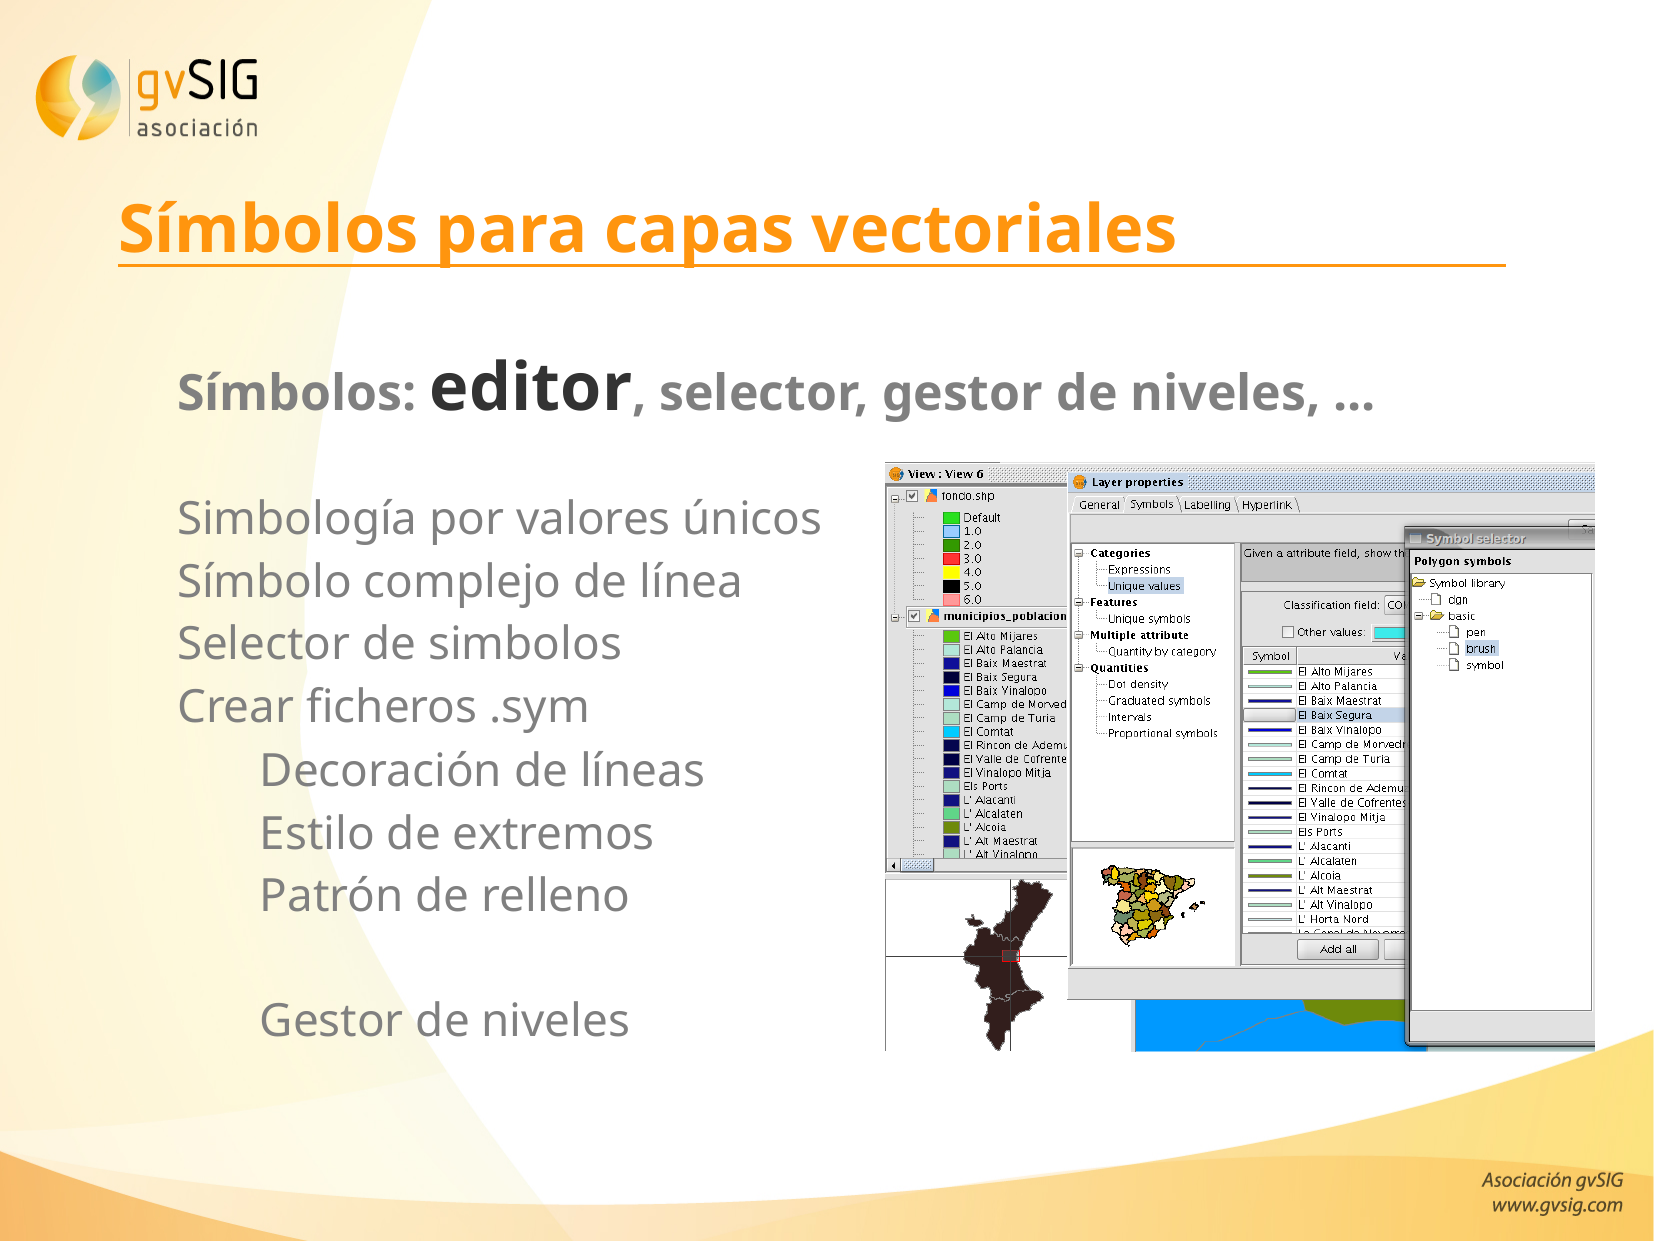

# Símbolos para capas vectoriales
Símbolos: editor, selector, gestor de niveles, ...
Simbología por valores únicos
Símbolo complejo de línea
Selector de simbolos
Crear ficheros .sym
Decoración de líneas
Estilo de extremos
Patrón de relleno
Gestor de niveles